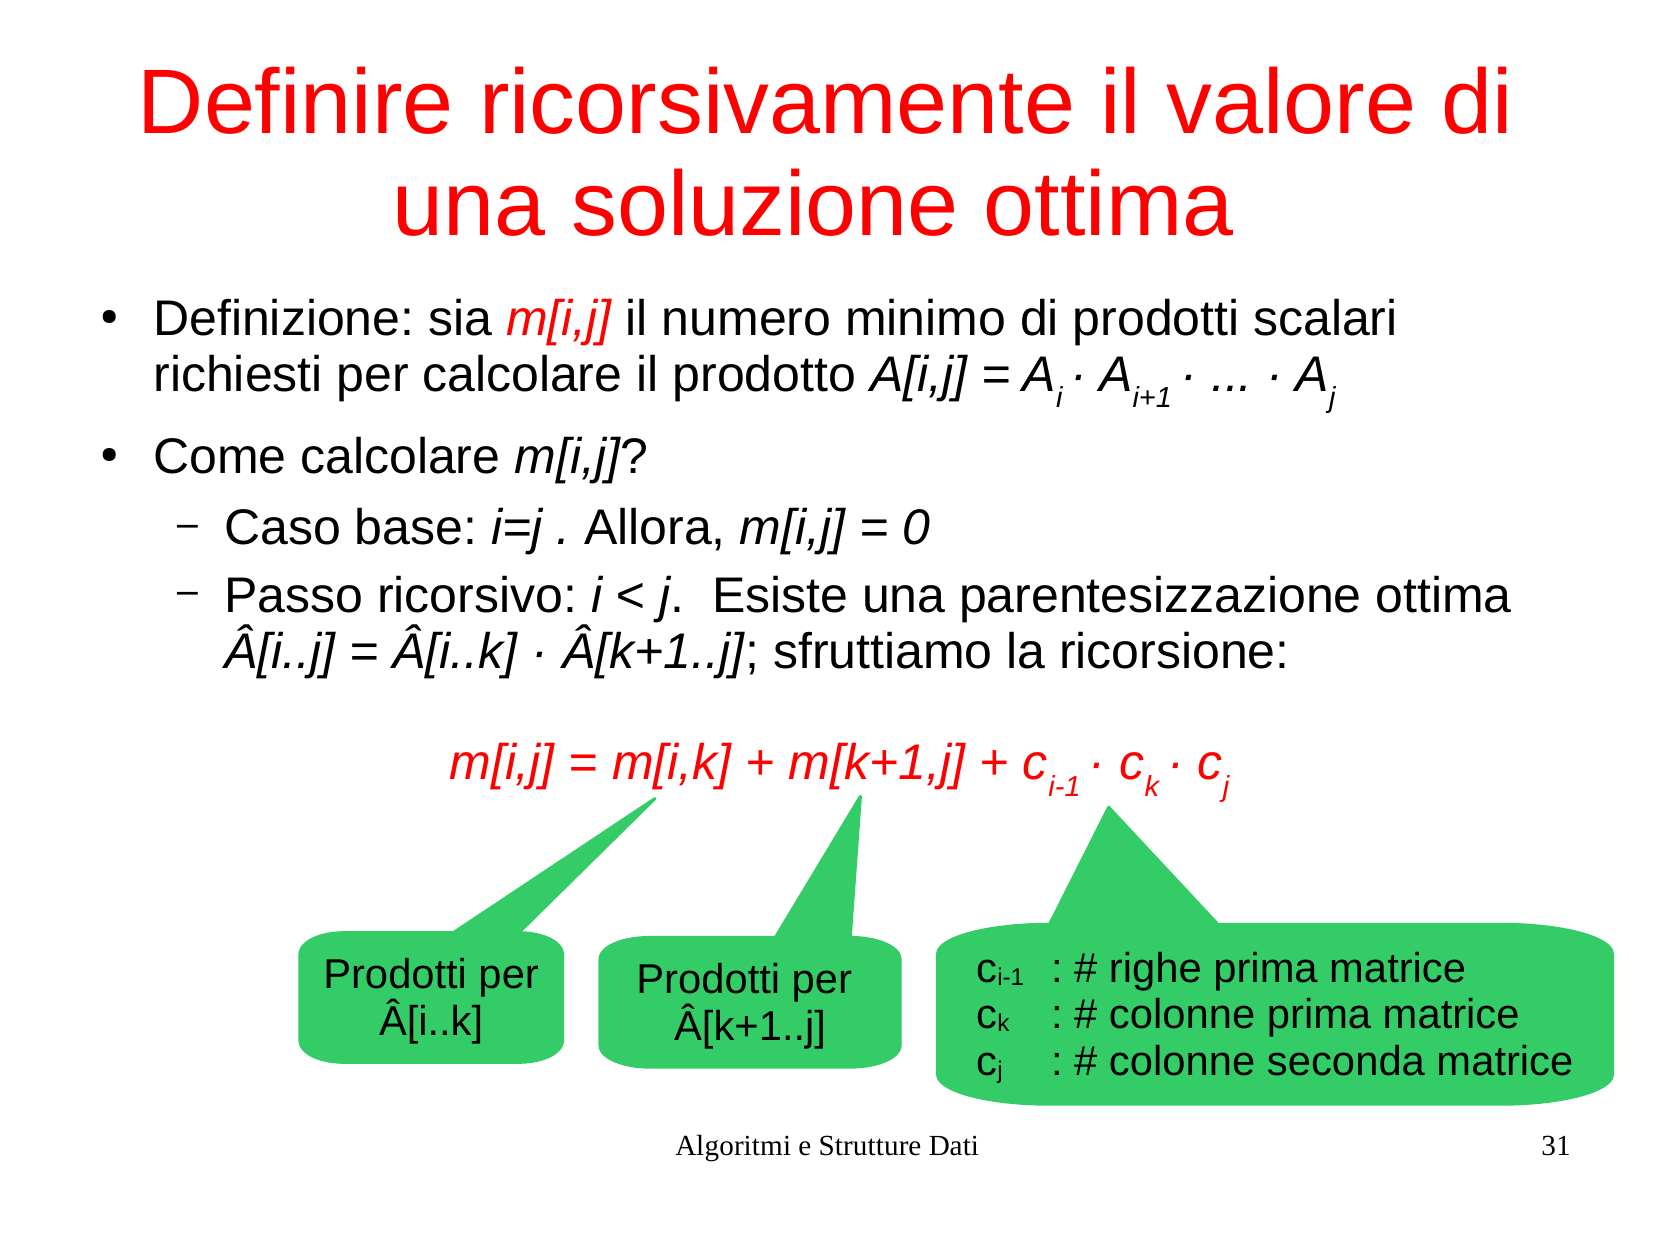

# Definire ricorsivamente il valore di una soluzione ottima
Definizione: sia m[i,j] il numero minimo di prodotti scalari richiesti per calcolare il prodotto A[i,j] = Ai · Ai+1 · ... · Aj
Come calcolare m[i,j]?
Caso base: i=j . Allora, m[i,j] = 0
Passo ricorsivo: i < j. Esiste una parentesizzazione ottima
Â[i..j] = Â[i..k] · Â[k+1..j]; sfruttiamo la ricorsione:
			m[i,j] = m[i,k] + m[k+1,j] + ci-1 · ck · cj
ci-1	: # righe prima matrice
ck 	: # colonne prima matrice
cj 	: # colonne seconda matrice
Prodotti per
Â[i..k]
Prodotti per
Â[k+1..j]
Algoritmi e Strutture Dati
31